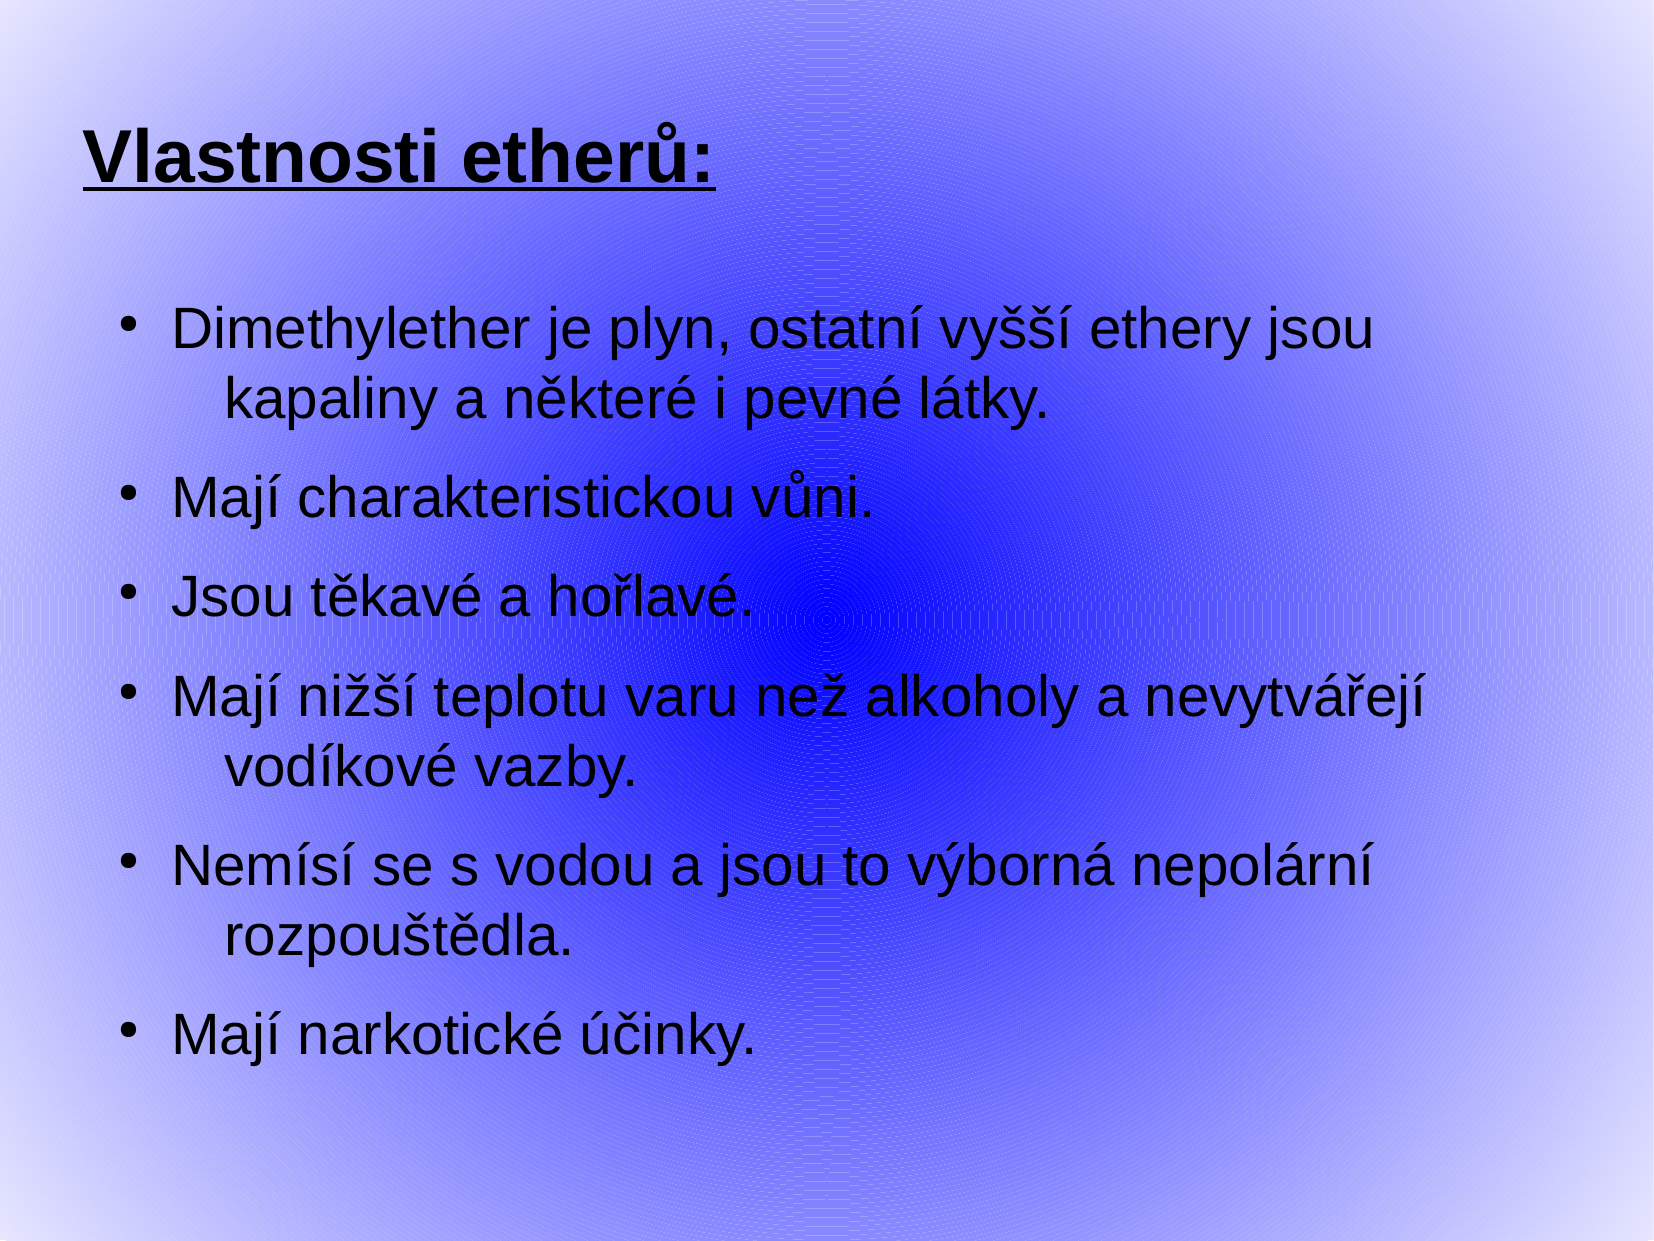

# Vlastnosti etherů:
Dimethylether je plyn, ostatní vyšší ethery jsou kapaliny a některé i pevné látky.
Mají charakteristickou vůni.
Jsou těkavé a hořlavé.
Mají nižší teplotu varu než alkoholy a nevytvářejí vodíkové vazby.
Nemísí se s vodou a jsou to výborná nepolární rozpouštědla.
Mají narkotické účinky.